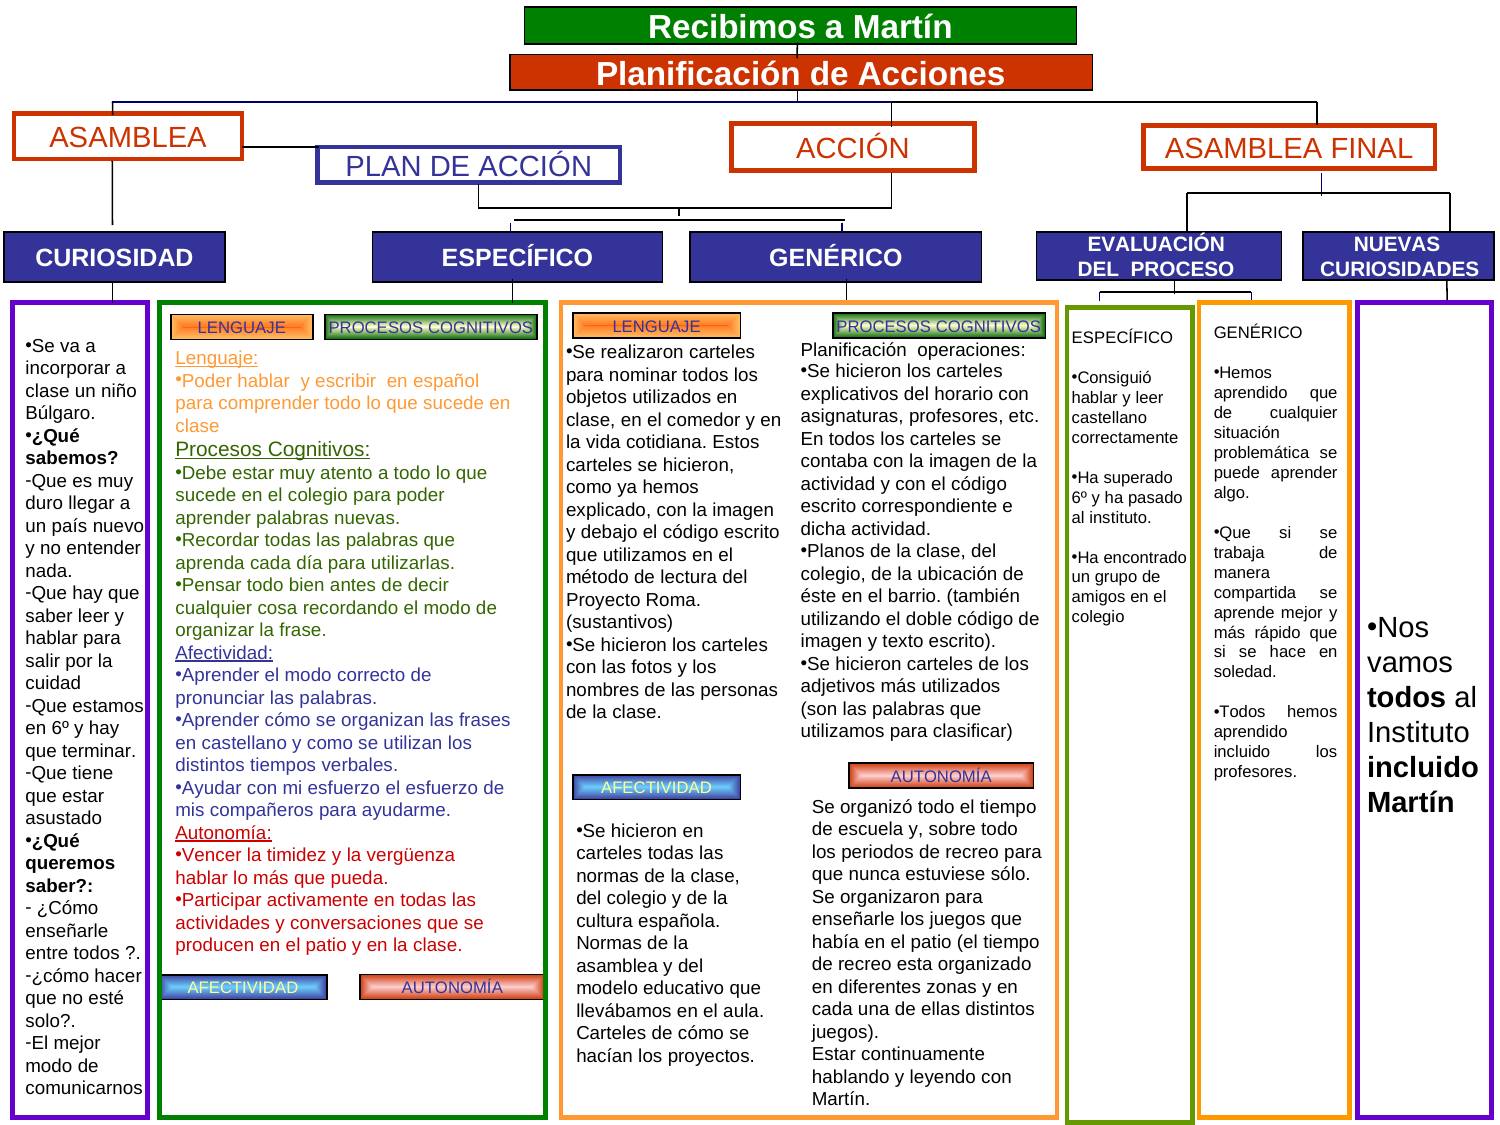

Recibimos a Martín
Planificación de Acciones
ACCIÓN
ASAMBLEA FINAL
ASAMBLEA
PLAN DE ACCIÓN
CURIOSIDAD
Se va a incorporar a clase un niño Búlgaro.
¿Qué sabemos?
Que es muy duro llegar a un país nuevo y no entender nada.
Que hay que saber leer y hablar para salir por la cuidad
Que estamos en 6º y hay que terminar.
Que tiene que estar asustado
¿Qué queremos saber?:
 ¿Cómo enseñarle entre todos ?.
¿cómo hacer que no esté solo?.
El mejor modo de comunicarnos
ESPECÍFICO
GENÉRICO
EVALUACIÓN
DEL PROCESO
NUEVAS
CURIOSIDADES
GENÉRICO
Hemos aprendido que de cualquier situación problemática se puede aprender algo.
Que si se trabaja de manera compartida se aprende mejor y más rápido que si se hace en soledad.
Todos hemos aprendido incluido los profesores.
Nos vamos todos al Instituto
incluido Martín
ESPECÍFICO
Consiguió hablar y leer castellano correctamente
Ha superado 6º y ha pasado al instituto.
Ha encontrado un grupo de amigos en el colegio
LENGUAJE
PROCESOS COGNITIVOS
LENGUAJE
PROCESOS COGNITIVOS
Se realizaron carteles para nominar todos los objetos utilizados en clase, en el comedor y en la vida cotidiana. Estos carteles se hicieron, como ya hemos explicado, con la imagen y debajo el código escrito que utilizamos en el método de lectura del Proyecto Roma. (sustantivos)
Se hicieron los carteles con las fotos y los nombres de las personas de la clase.
Lenguaje:
Poder hablar y escribir en español para comprender todo lo que sucede en clase
Procesos Cognitivos:
Debe estar muy atento a todo lo que sucede en el colegio para poder aprender palabras nuevas.
Recordar todas las palabras que aprenda cada día para utilizarlas.
Pensar todo bien antes de decir cualquier cosa recordando el modo de organizar la frase.
Afectividad:
Aprender el modo correcto de pronunciar las palabras.
Aprender cómo se organizan las frases en castellano y como se utilizan los distintos tiempos verbales.
Ayudar con mi esfuerzo el esfuerzo de mis compañeros para ayudarme.
Autonomía:
Vencer la timidez y la vergüenza hablar lo más que pueda.
Participar activamente en todas las actividades y conversaciones que se producen en el patio y en la clase.
Planificación operaciones:
Se hicieron los carteles explicativos del horario con asignaturas, profesores, etc. En todos los carteles se contaba con la imagen de la actividad y con el código escrito correspondiente e dicha actividad.
Planos de la clase, del colegio, de la ubicación de éste en el barrio. (también utilizando el doble código de imagen y texto escrito).
Se hicieron carteles de los adjetivos más utilizados (son las palabras que utilizamos para clasificar)
AUTONOMÍA
AFECTIVIDAD
Se organizó todo el tiempo de escuela y, sobre todo los periodos de recreo para que nunca estuviese sólo.
Se organizaron para enseñarle los juegos que había en el patio (el tiempo de recreo esta organizado en diferentes zonas y en cada una de ellas distintos juegos).
Estar continuamente hablando y leyendo con Martín.
Se hicieron en carteles todas las normas de la clase, del colegio y de la cultura española.
Normas de la asamblea y del modelo educativo que llevábamos en el aula. Carteles de cómo se hacían los proyectos.
AUTONOMÍA
AFECTIVIDAD